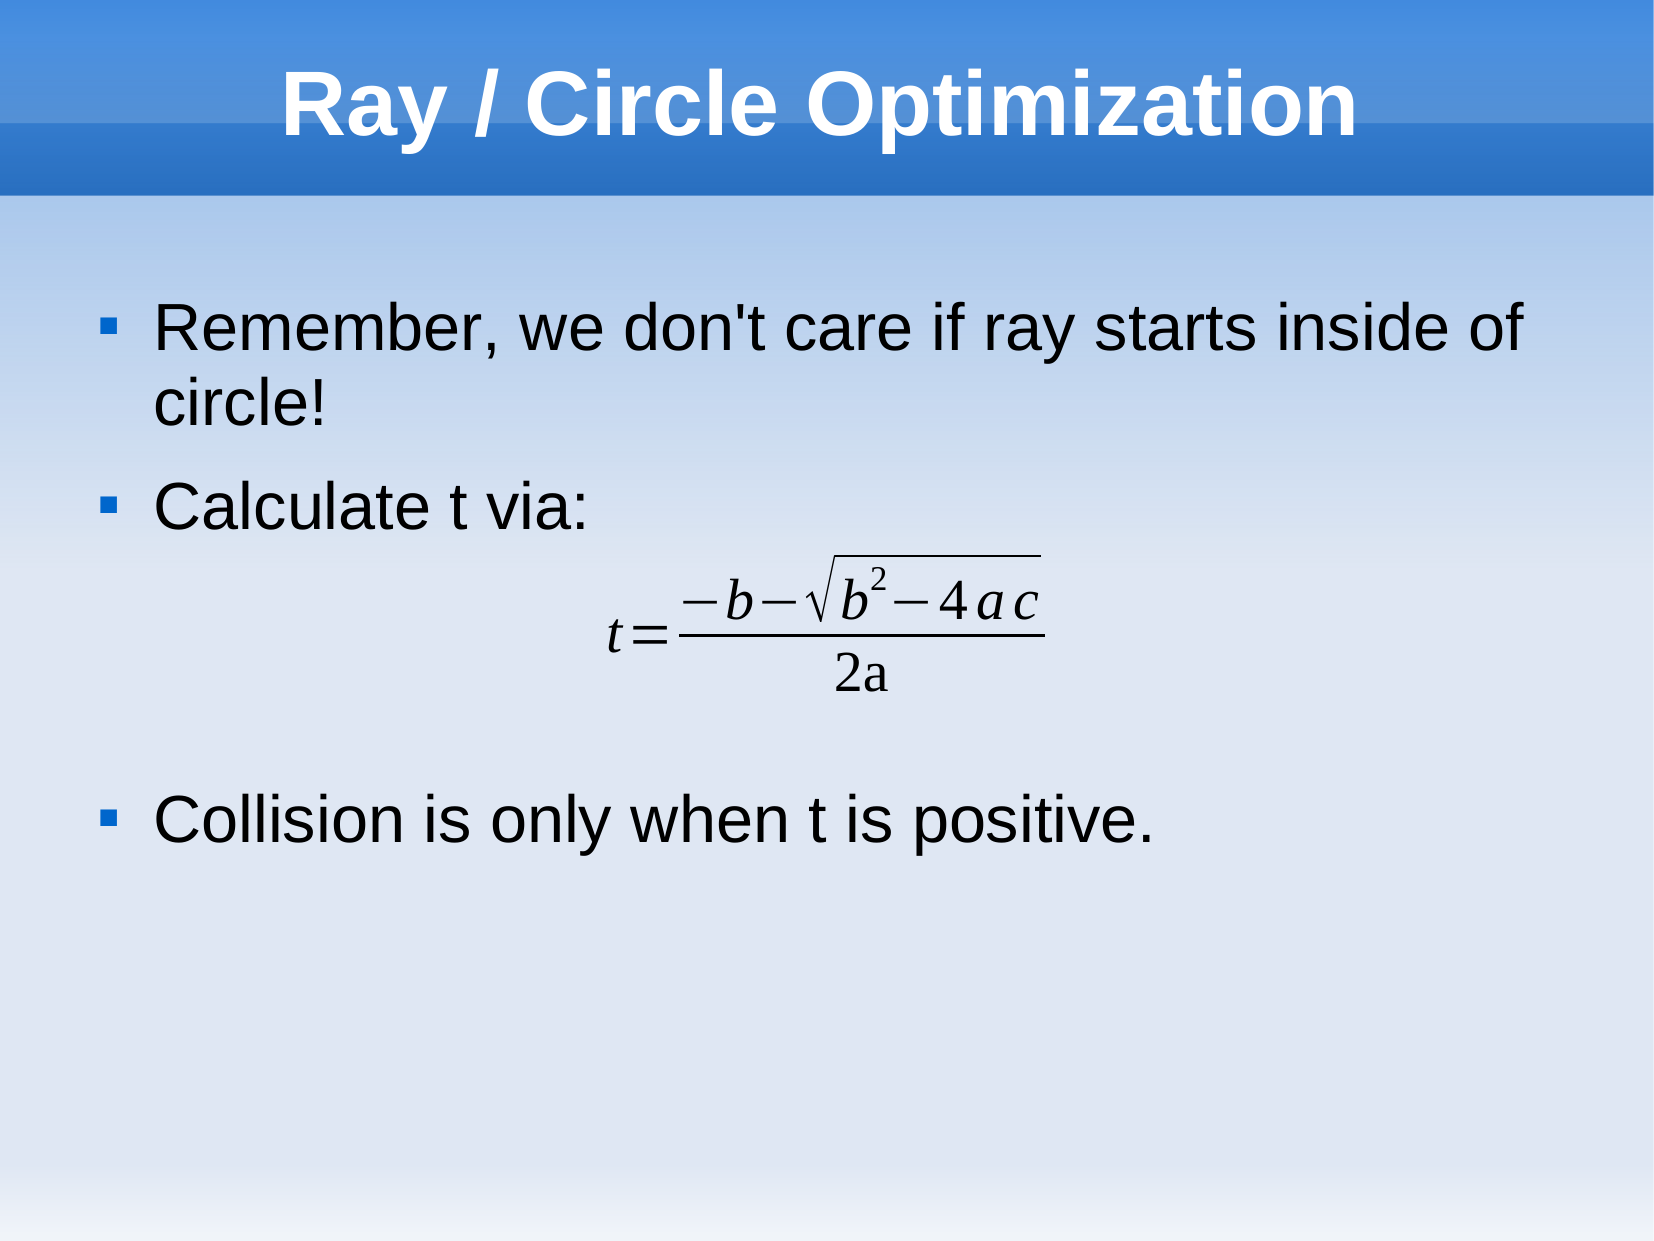

# Ray / Circle Optimization
Remember, we don't care if ray starts inside of circle!
Calculate t via:
Collision is only when t is positive.